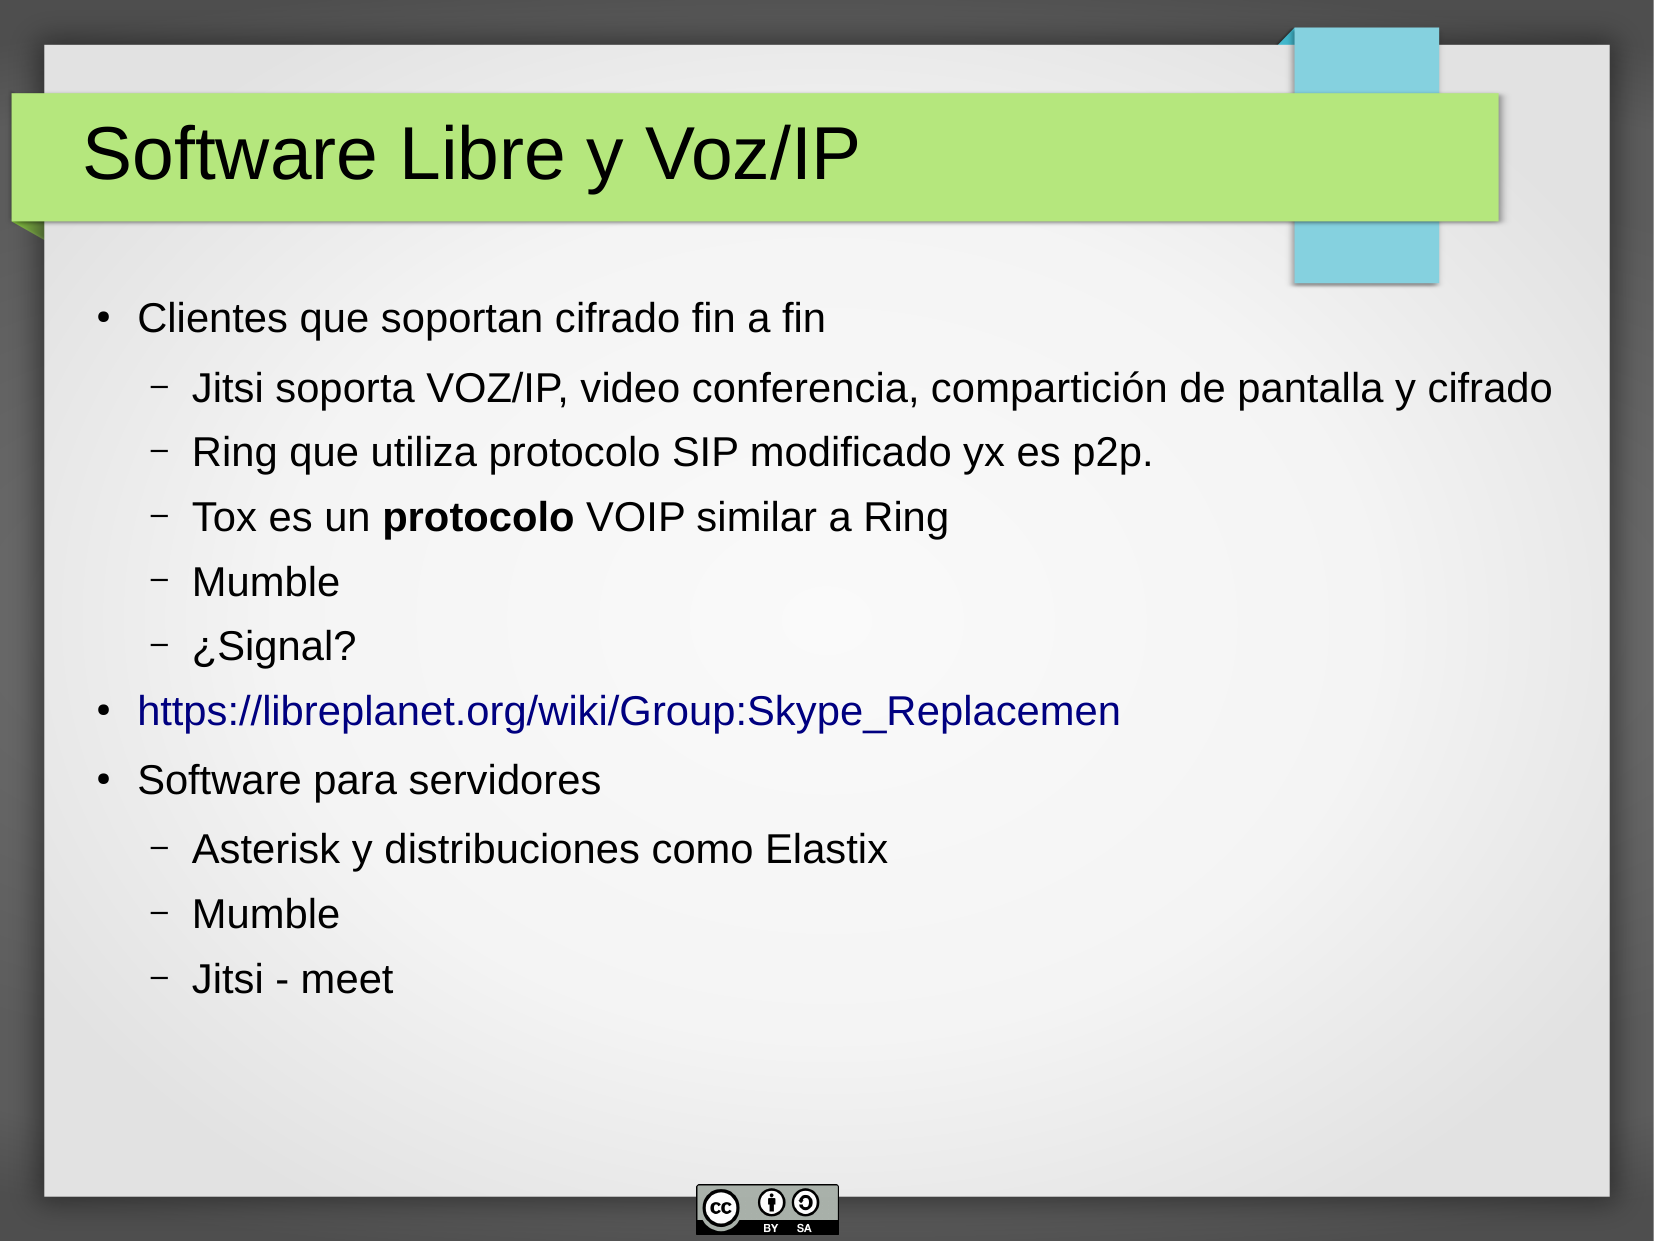

# Software Libre y Voz/IP
Clientes que soportan cifrado fin a fin
Jitsi soporta VOZ/IP, video conferencia, compartición de pantalla y cifrado
Ring que utiliza protocolo SIP modificado yx es p2p.
Tox es un protocolo VOIP similar a Ring
Mumble
¿Signal?
https://libreplanet.org/wiki/Group:Skype_Replacemen
Software para servidores
Asterisk y distribuciones como Elastix
Mumble
Jitsi - meet